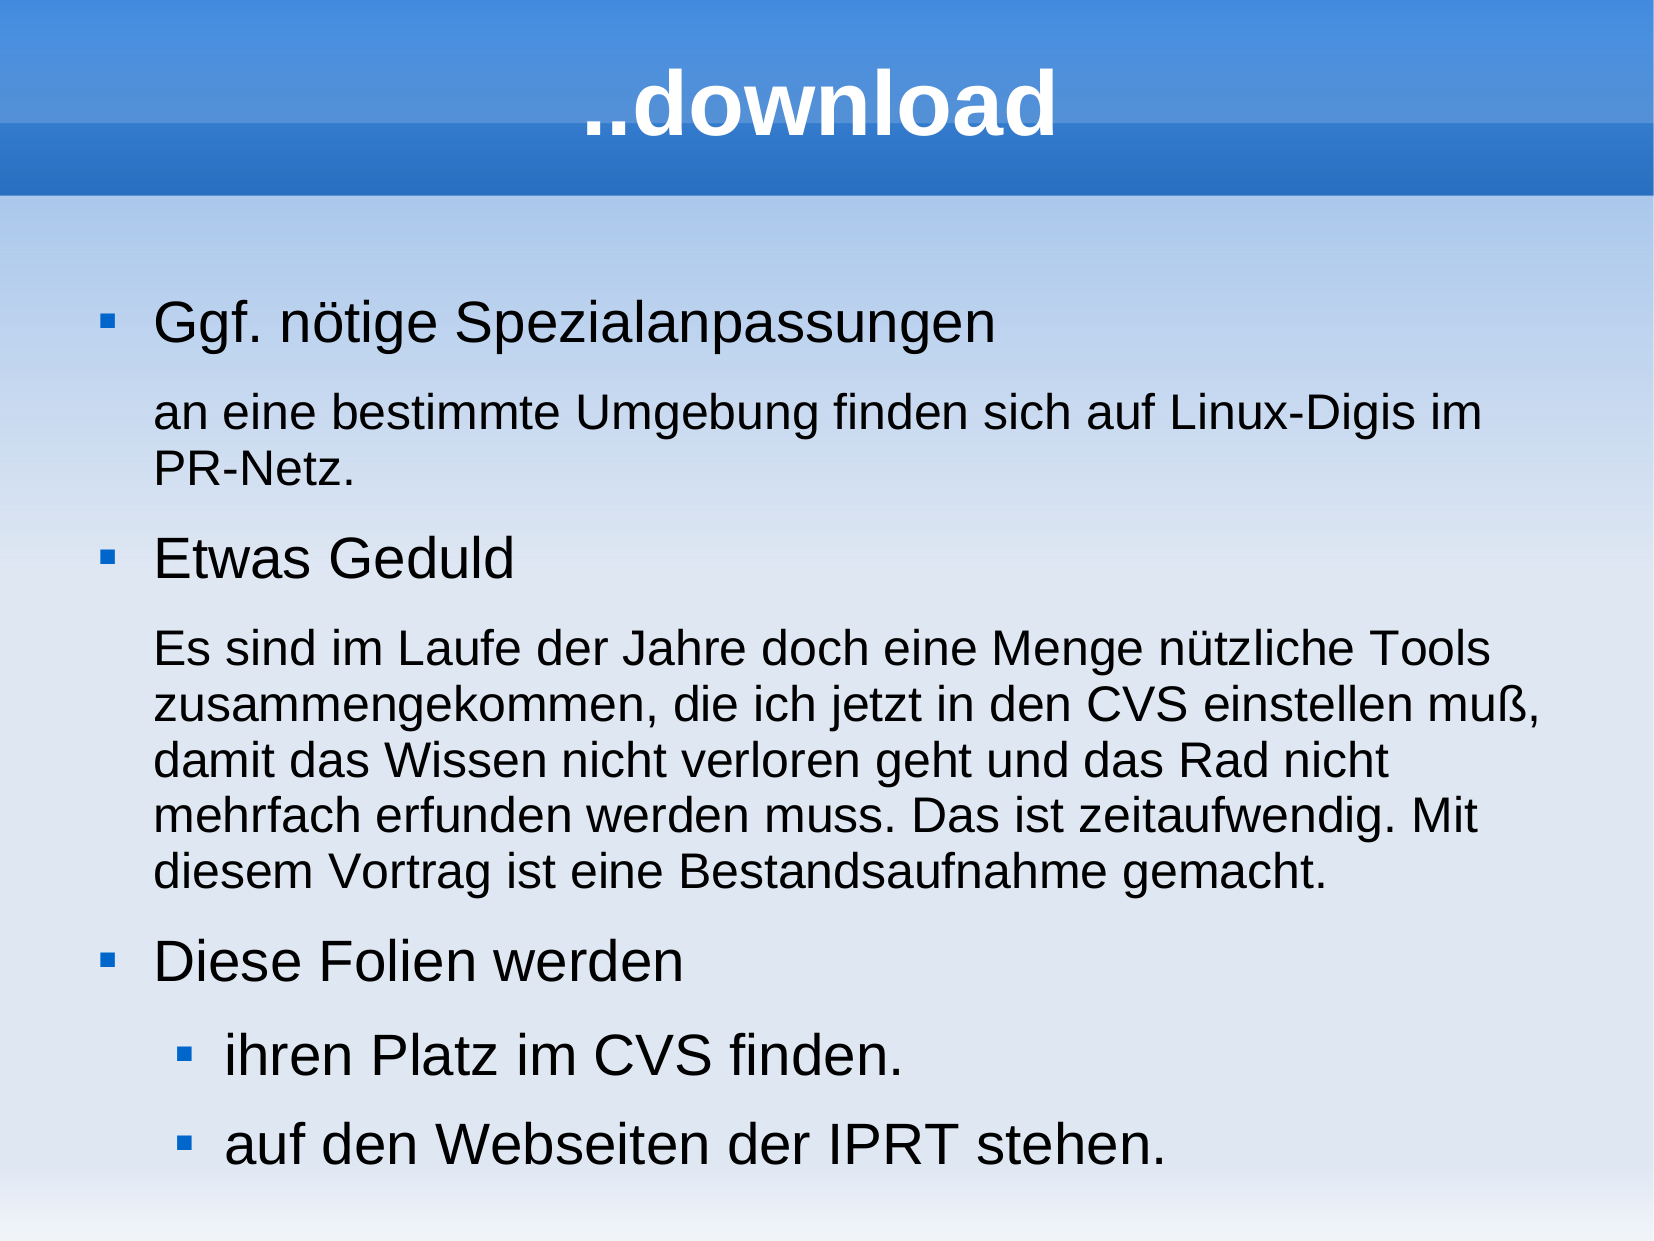

# ..download
Ggf. nötige Spezialanpassungen
an eine bestimmte Umgebung finden sich auf Linux-Digis im PR-Netz.
Etwas Geduld
Es sind im Laufe der Jahre doch eine Menge nützliche Tools zusammengekommen, die ich jetzt in den CVS einstellen muß, damit das Wissen nicht verloren geht und das Rad nicht mehrfach erfunden werden muss. Das ist zeitaufwendig. Mit diesem Vortrag ist eine Bestandsaufnahme gemacht.
Diese Folien werden
ihren Platz im CVS finden.
auf den Webseiten der IPRT stehen.